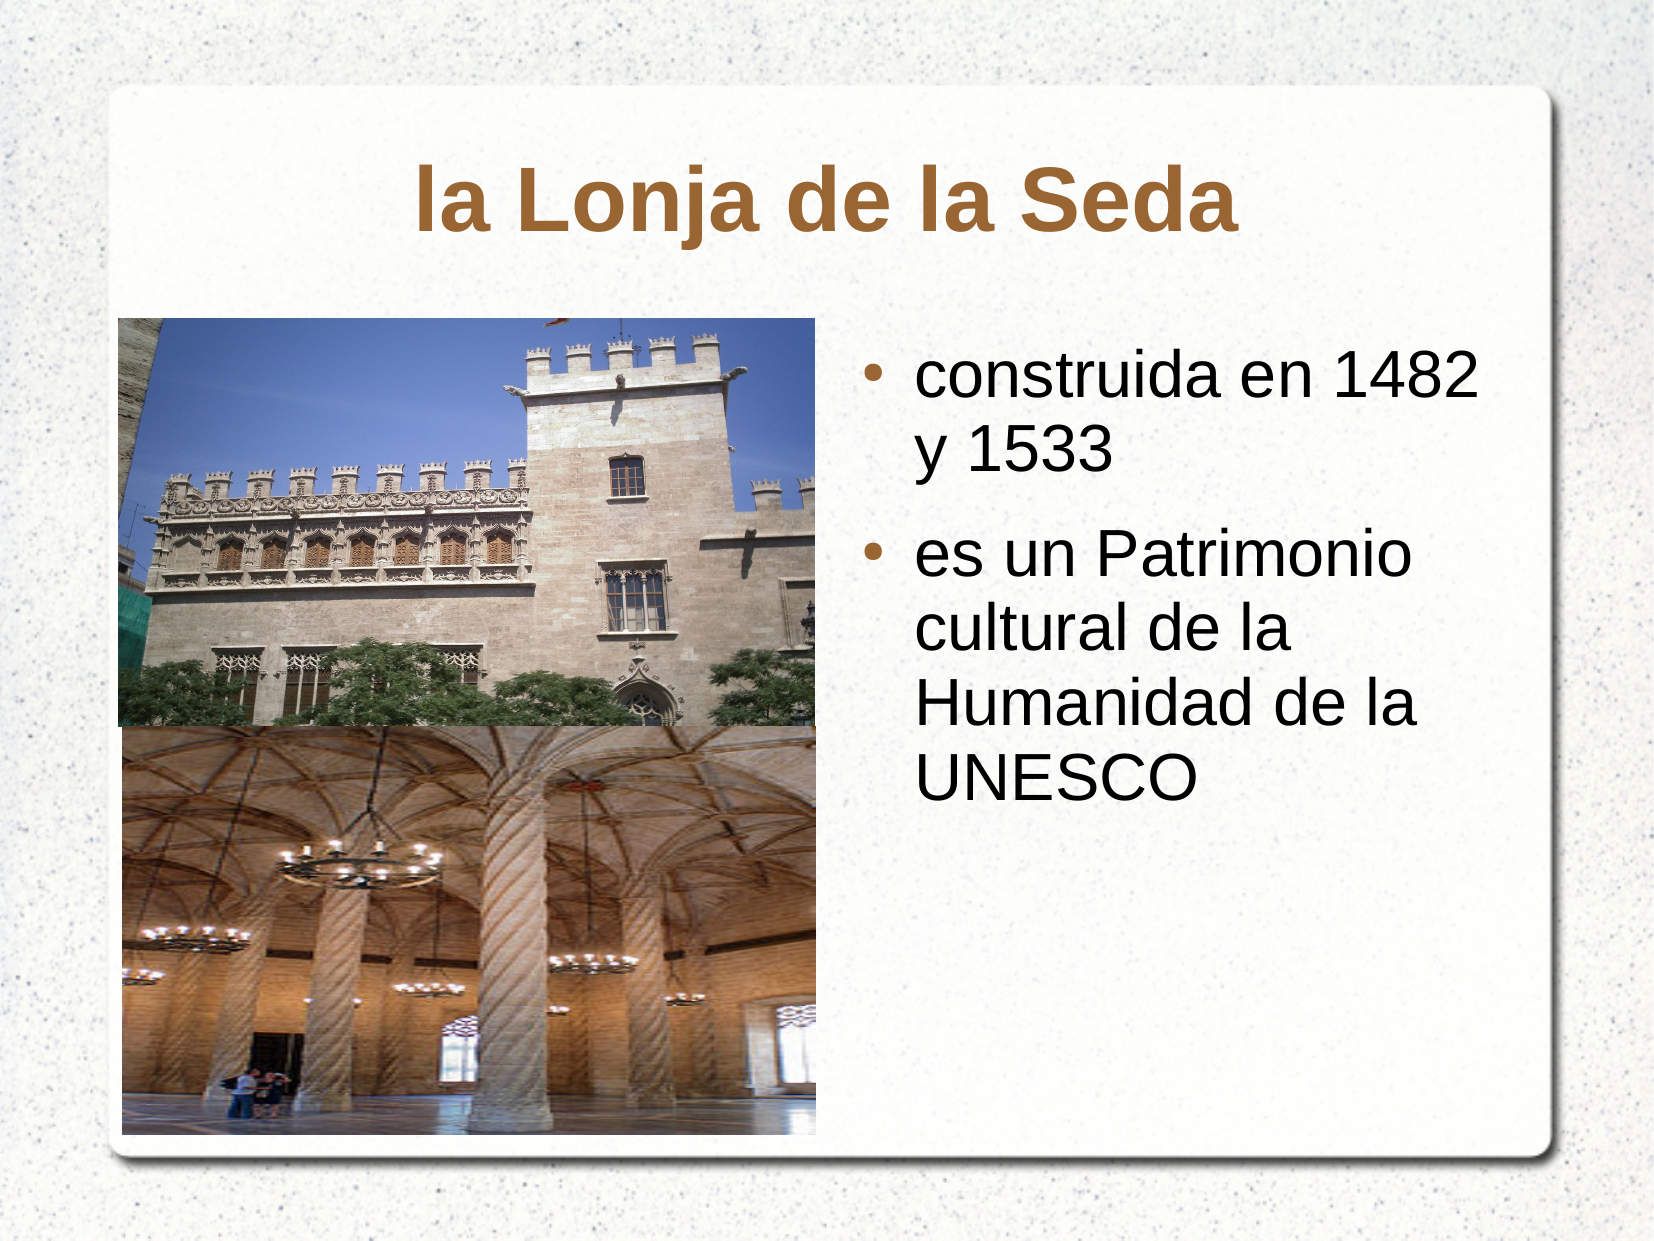

# la Lonja de la Seda
construida en 1482 y 1533
es un Patrimonio cultural de la Humanidad de la UNESCO